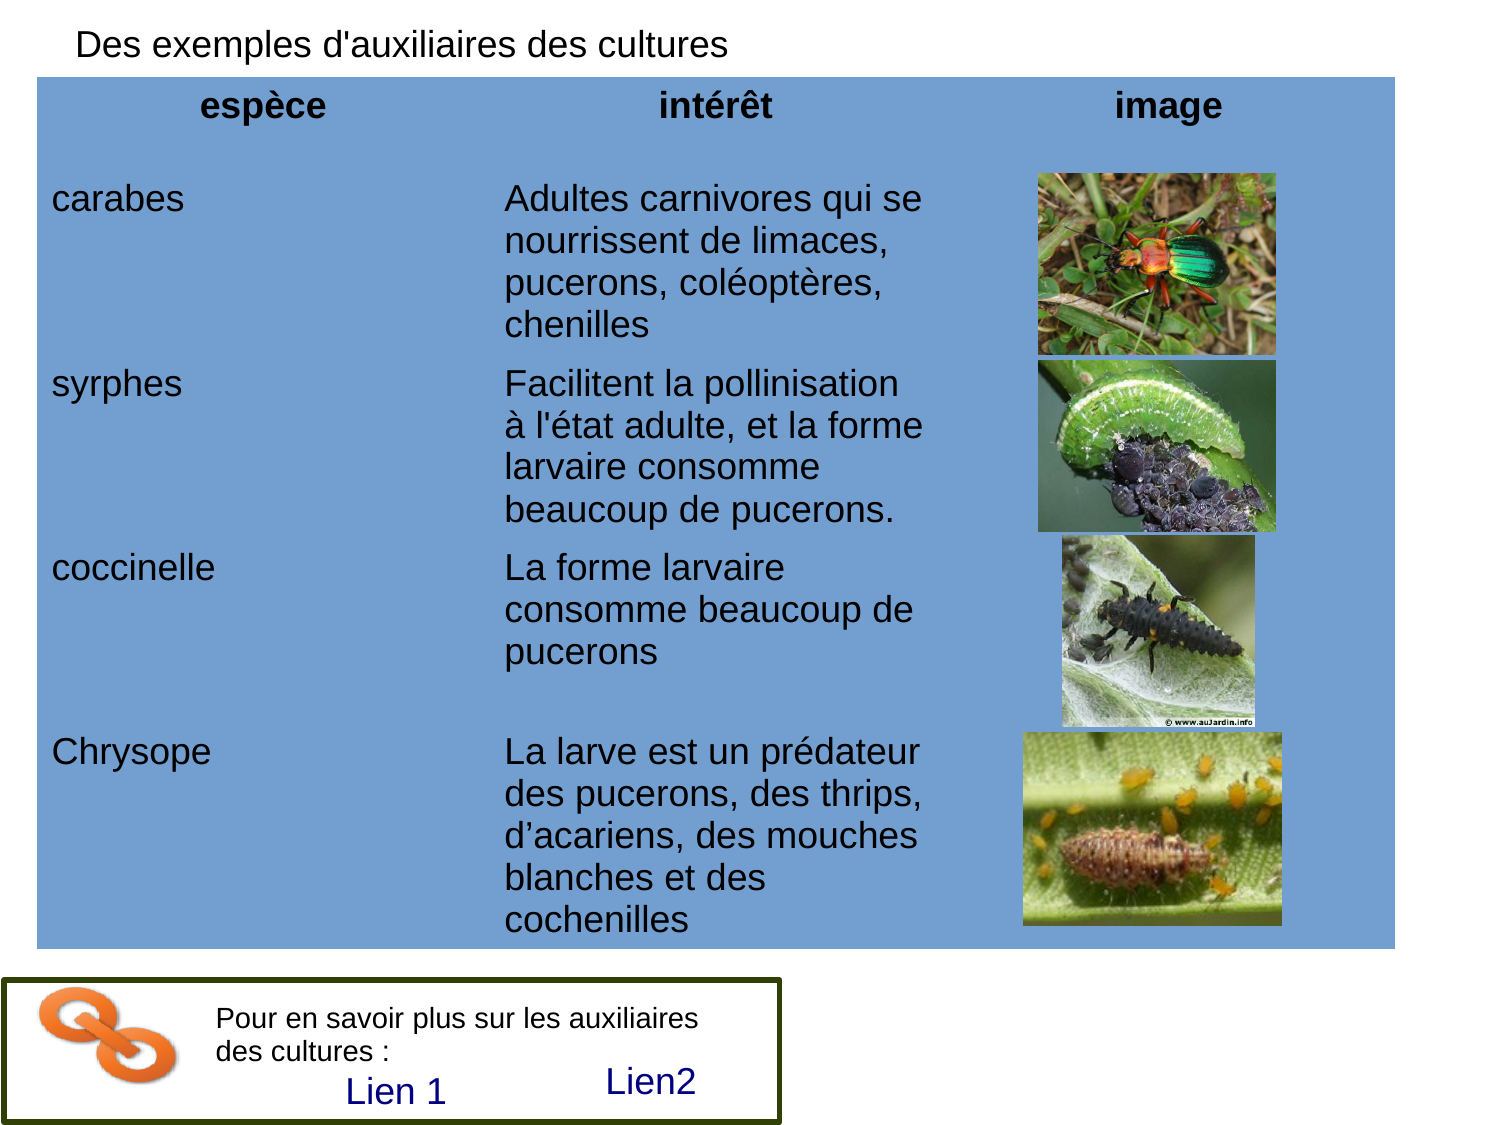

# Des exemples d'auxiliaires des cultures
| espèce | intérêt | image |
| --- | --- | --- |
| carabes | Adultes carnivores qui se nourrissent de limaces, pucerons, coléoptères, chenilles | |
| syrphes | Facilitent la pollinisation à l'état adulte, et la forme larvaire consomme beaucoup de pucerons. | |
| coccinelle | La forme larvaire consomme beaucoup de pucerons | |
| Chrysope | La larve est un prédateur des pucerons, des thrips, d’acariens, des mouches blanches et des cochenilles | |
Pour en savoir plus sur les auxiliaires des cultures :
Lien2
Lien 1